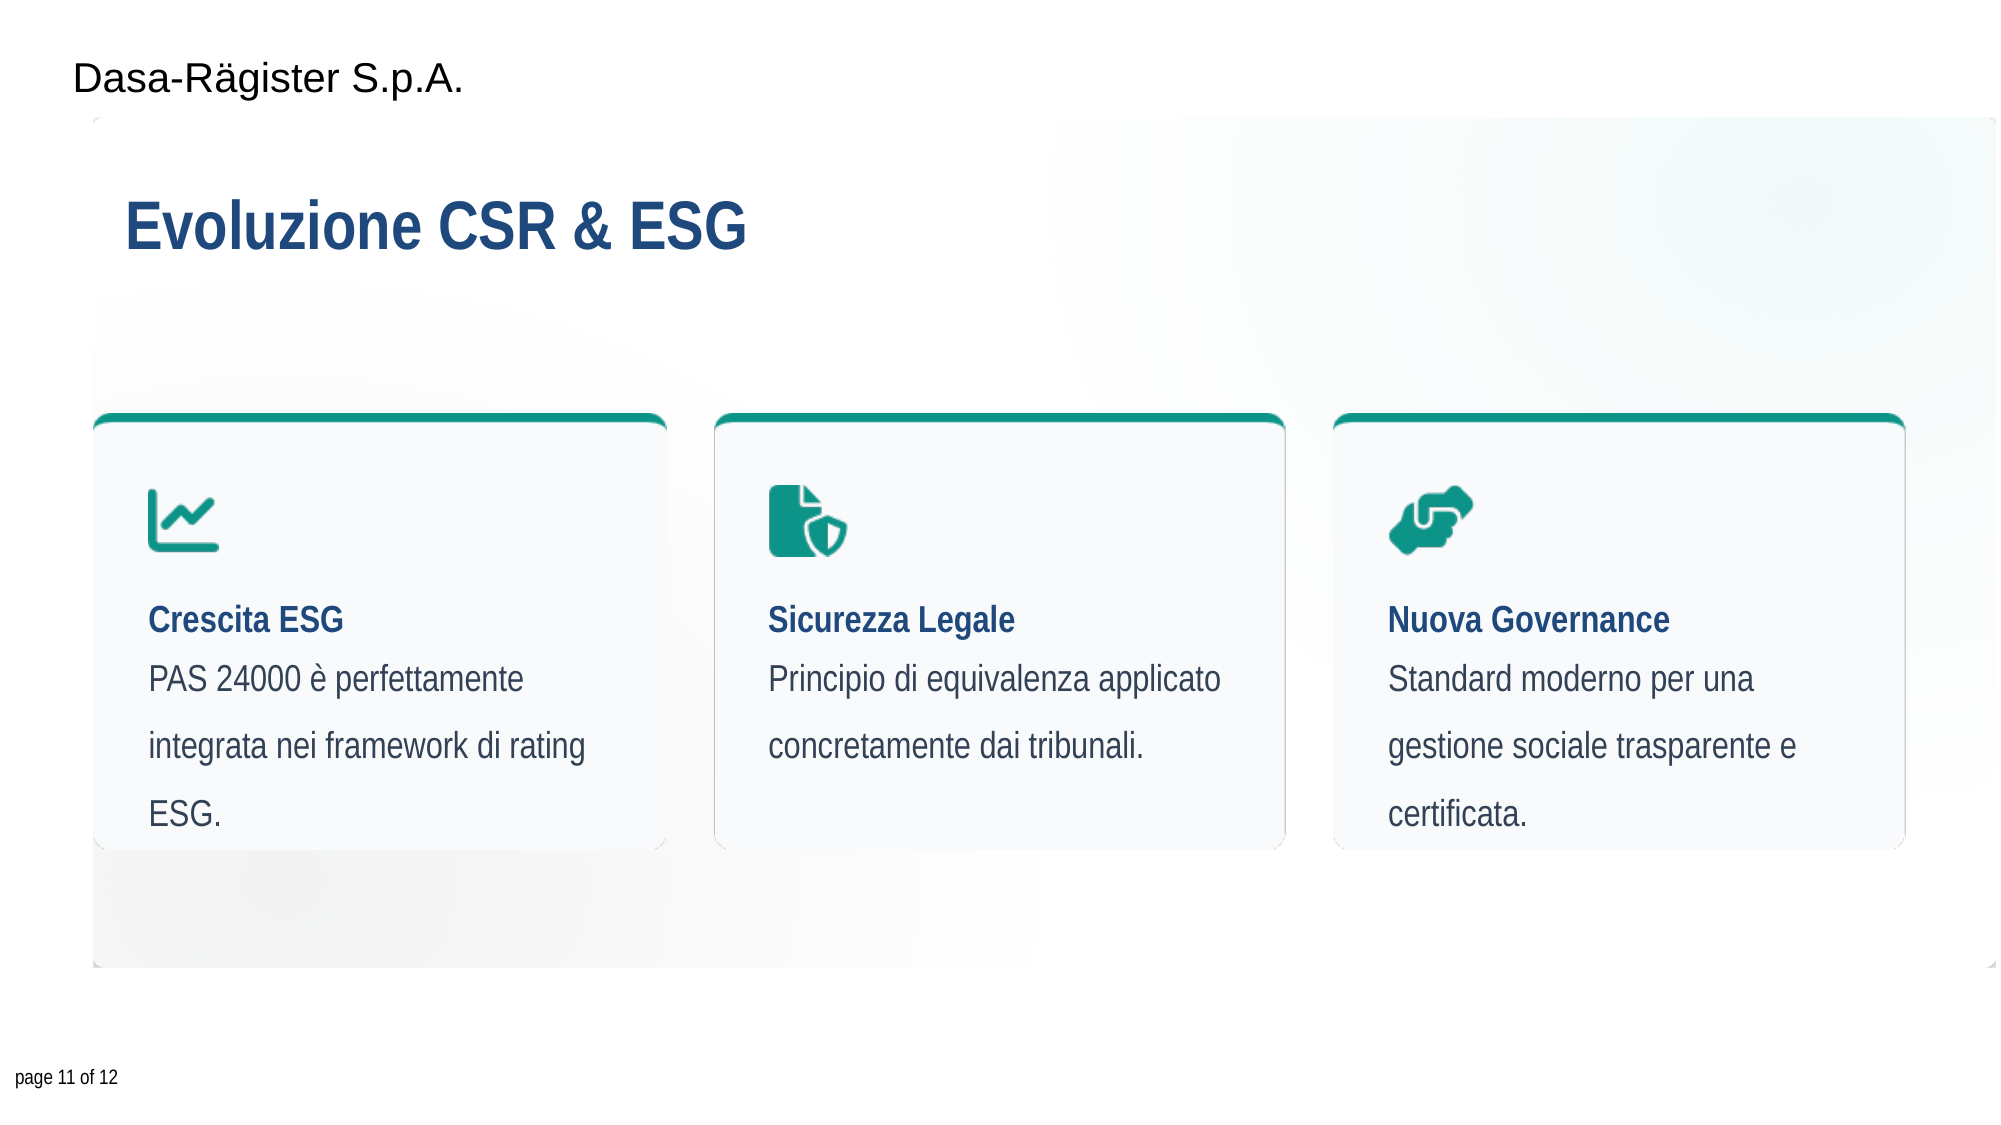

Dasa-Rägister S.p.A.
Evoluzione CSR & ESG
Crescita ESG
Sicurezza Legale
Nuova Governance
PAS 24000 è perfettamente integrata nei framework di rating ESG.
Principio di equivalenza applicato concretamente dai tribunali.
Standard moderno per una gestione sociale trasparente e certificata.
page 11 of 12